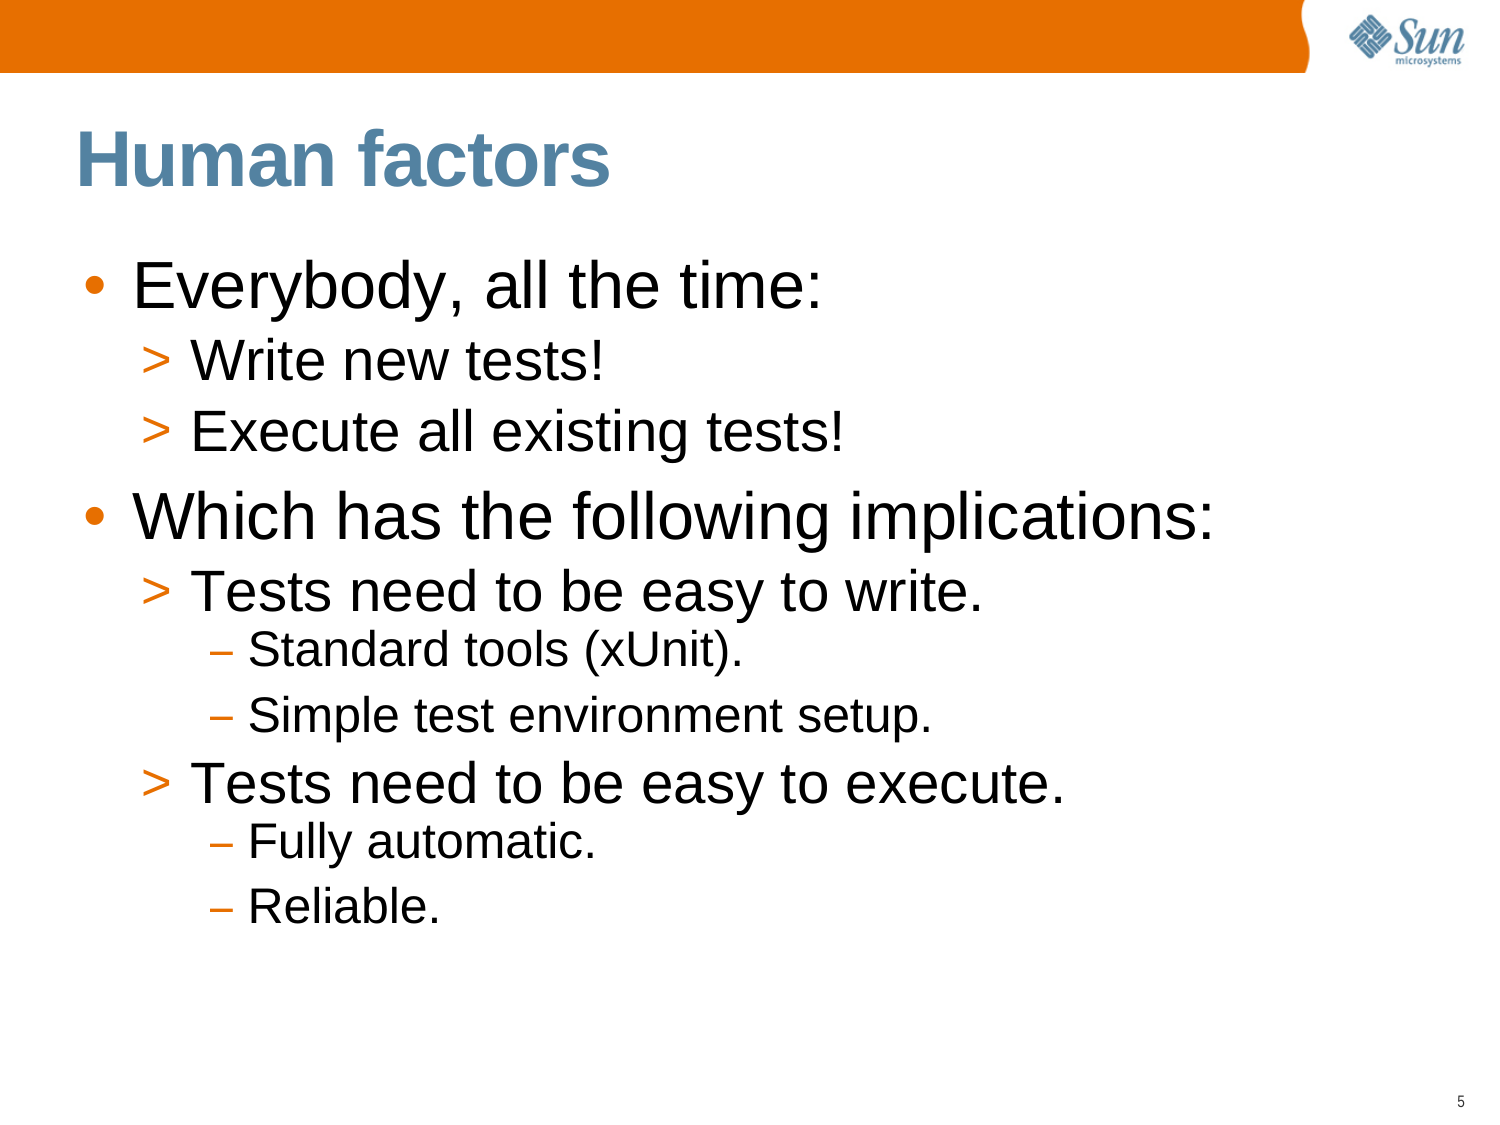

# Human factors
Everybody, all the time:
Write new tests!
Execute all existing tests!
Which has the following implications:
Tests need to be easy to write.
Standard tools (xUnit).
Simple test environment setup.
Tests need to be easy to execute.
Fully automatic.
Reliable.